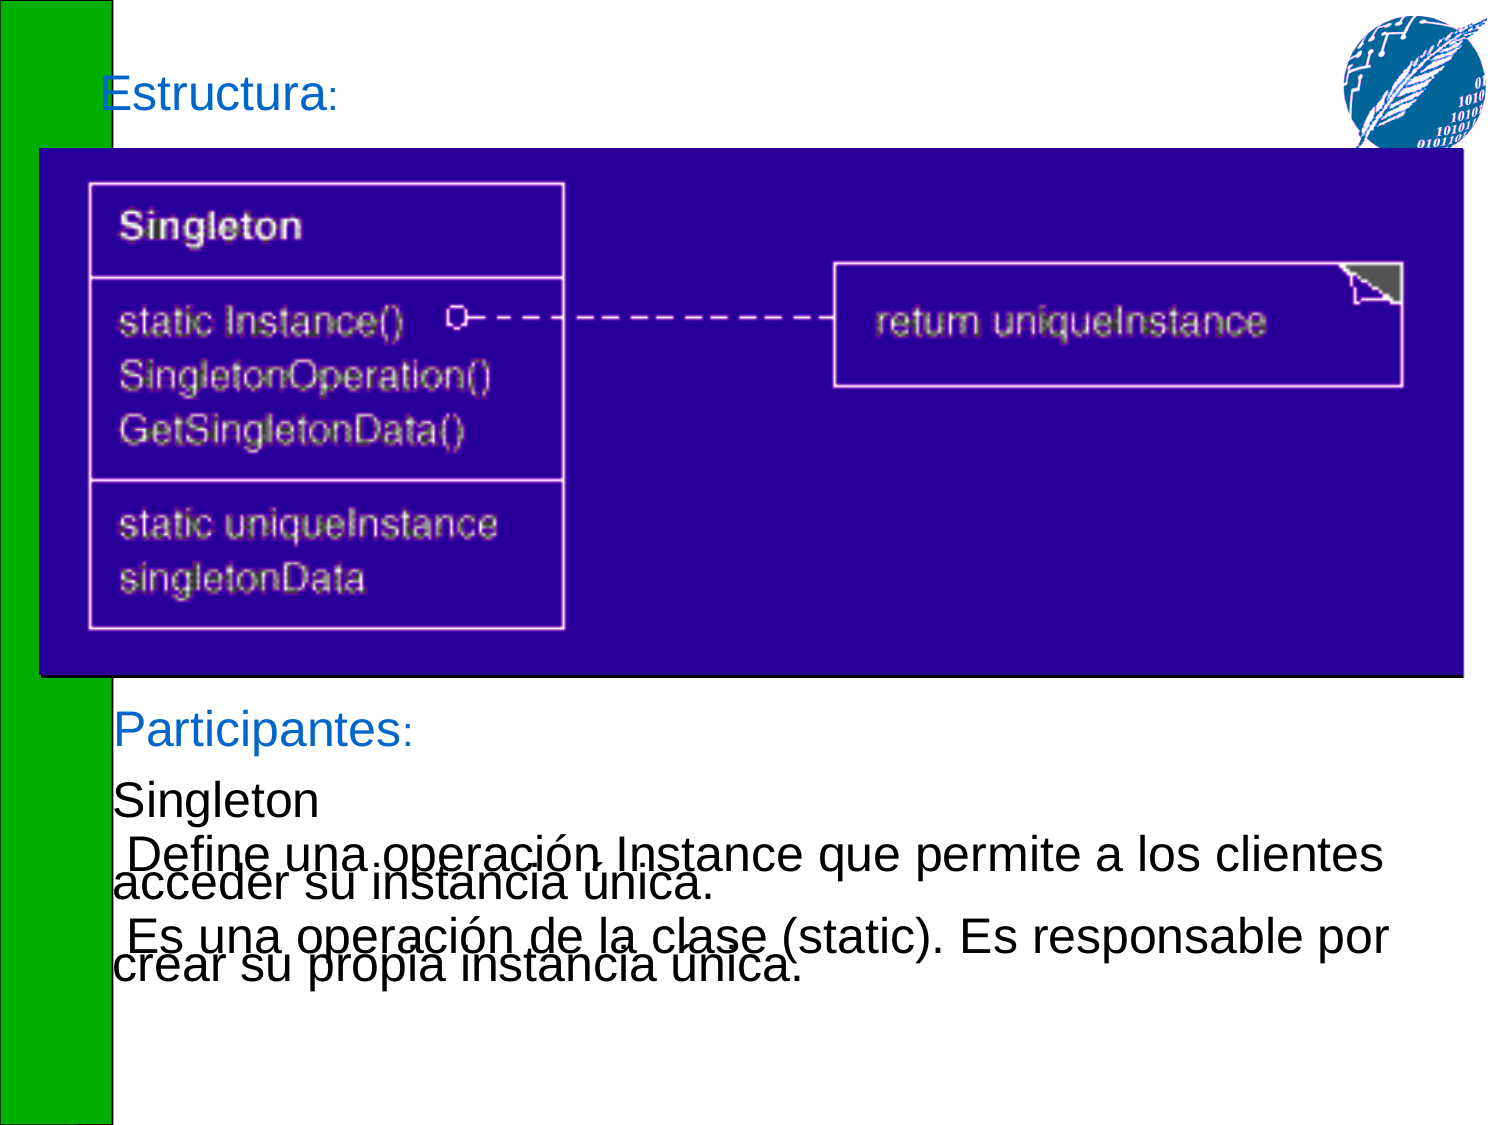

Estructura:
Participantes:
Singleton
 Define una operación Instance que permite a los clientes acceder su instancia única.
 Es una operación de la clase (static). Es responsable por crear su propia instancia única.